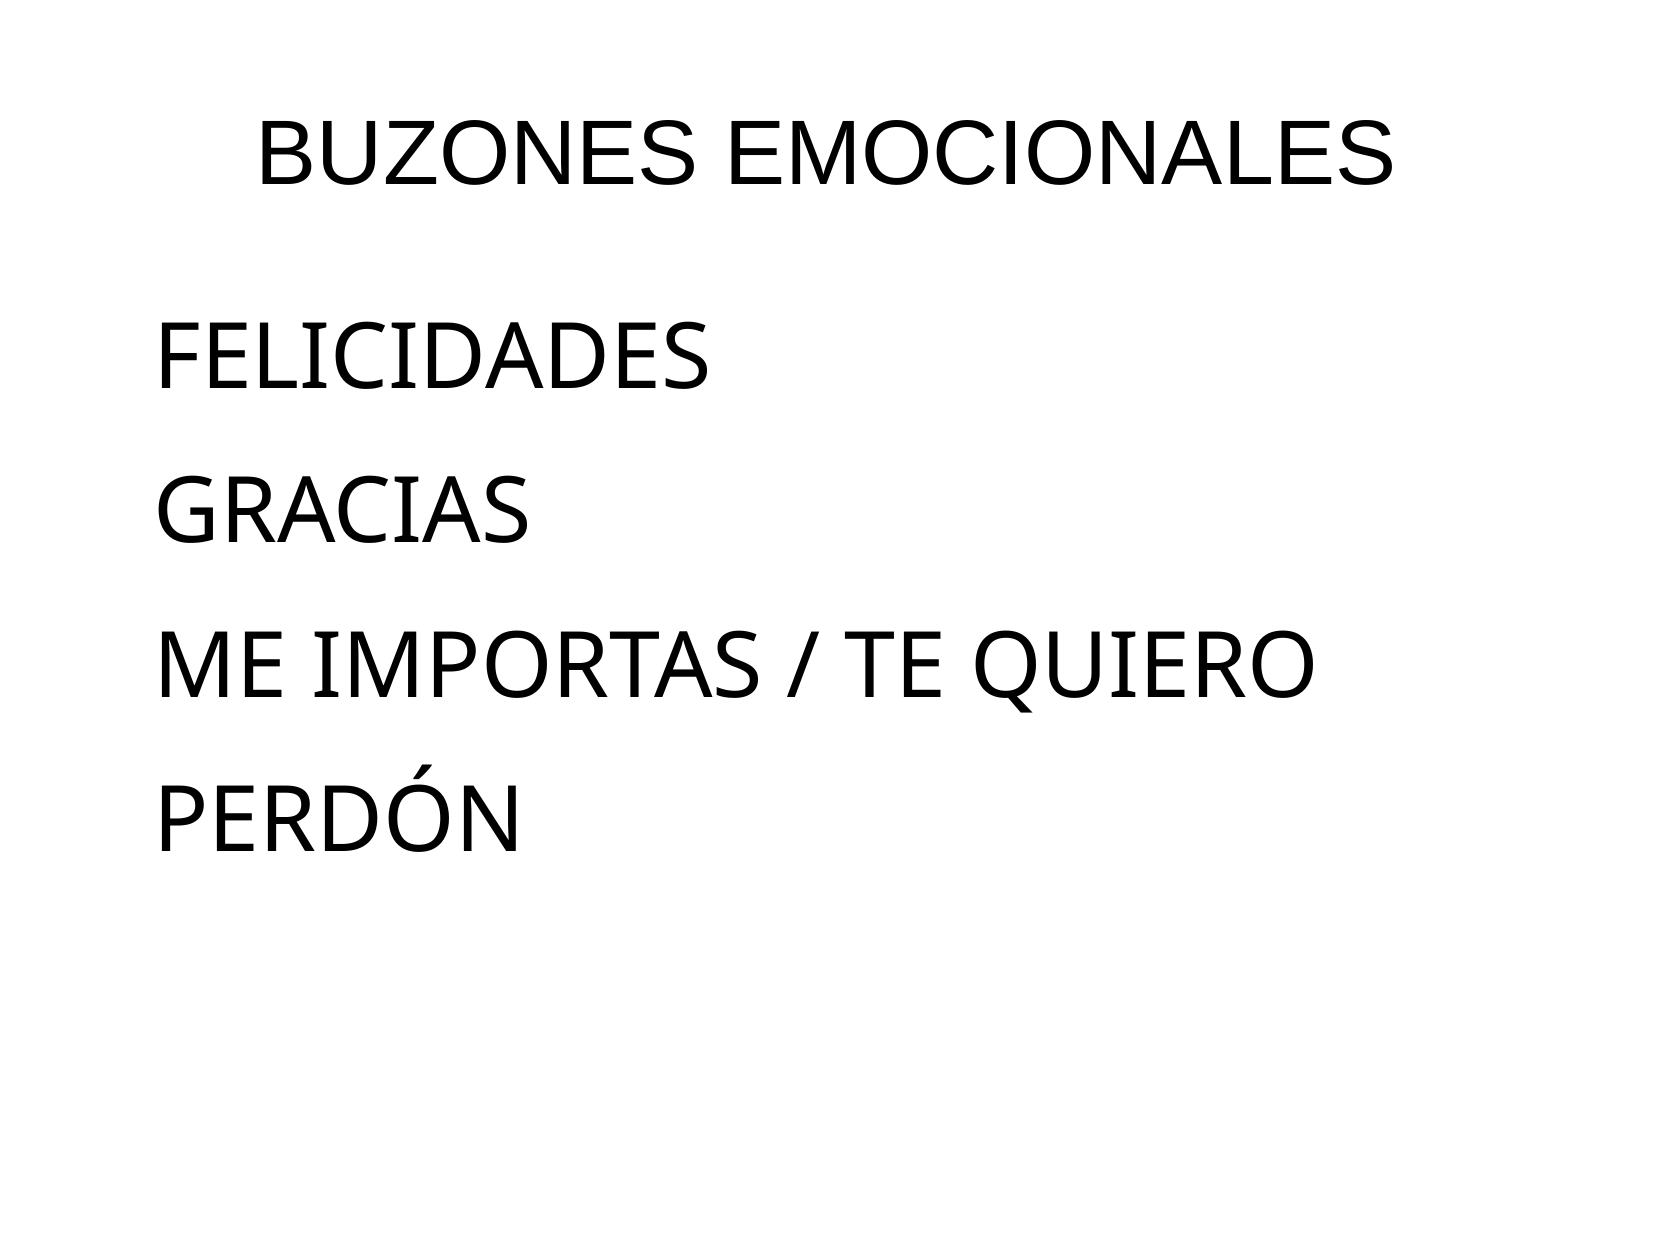

# BUZONES EMOCIONALES
FELICIDADES
GRACIAS
ME IMPORTAS / TE QUIERO
PERDÓN